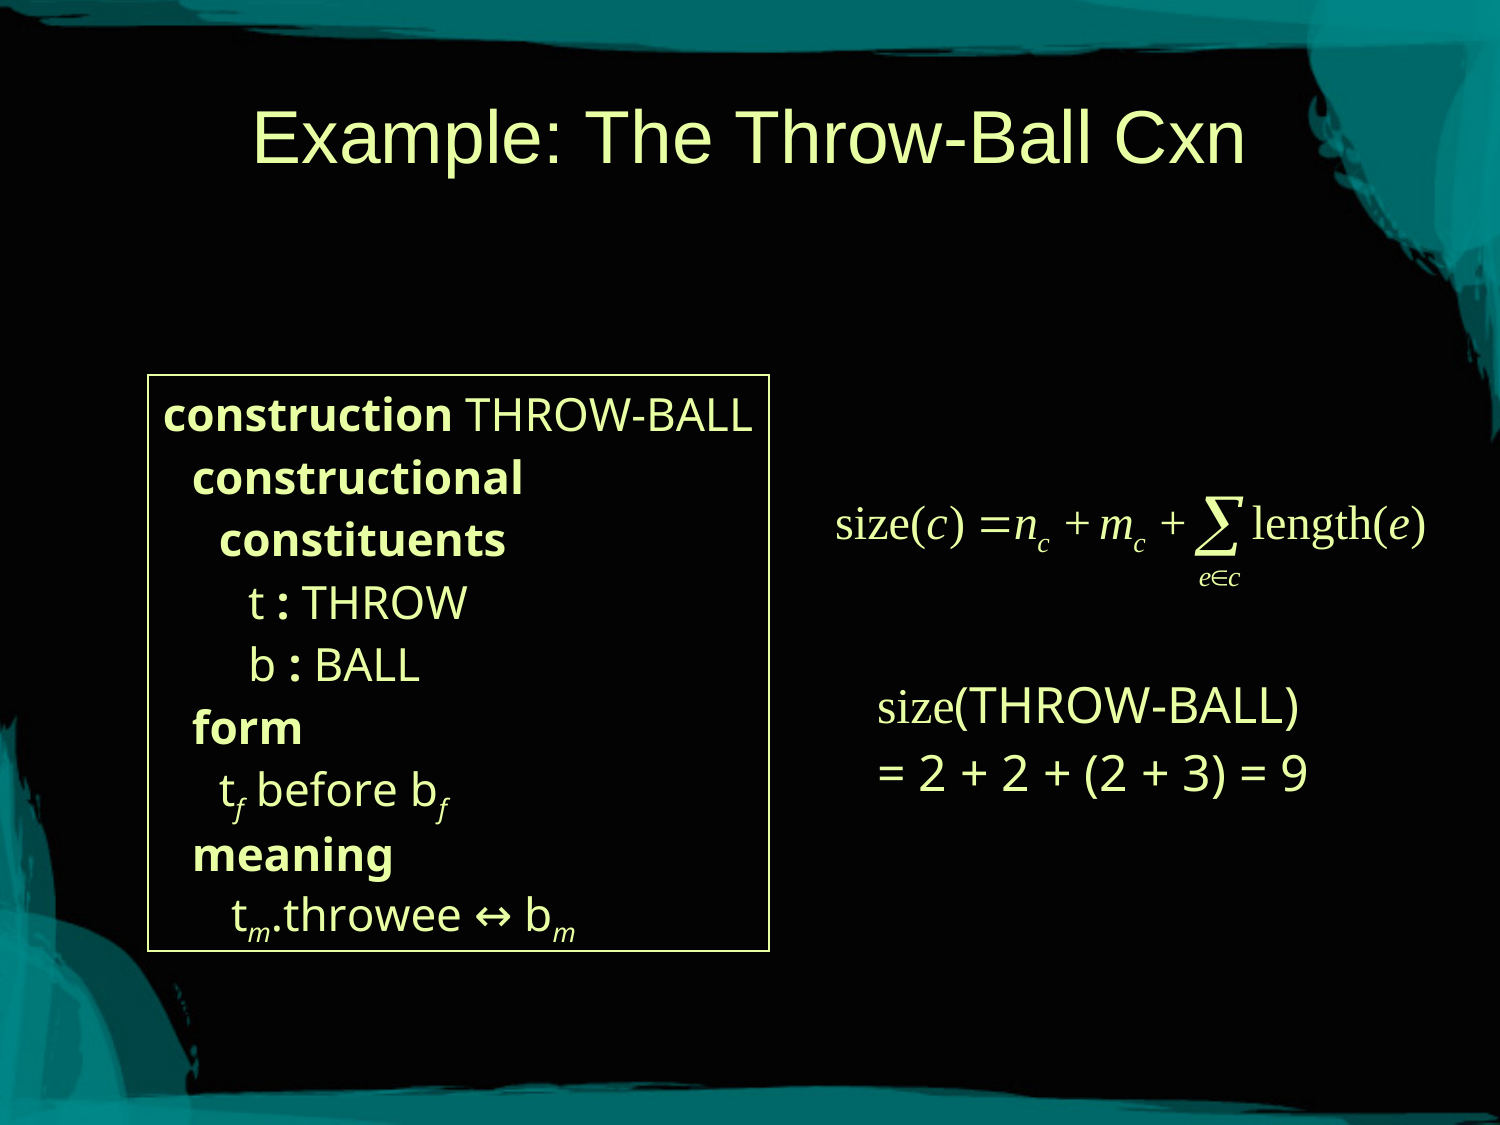

# Example: The Throw-Ball Cxn
construction THROW-BALL
	constructional
		constituents
			t : THROW
			b : BALL
	form
		tf before bf
	meaning
		 tm.throwee ↔ bm
size(THROW-BALL)
= 2 + 2 + (2 + 3) = 9